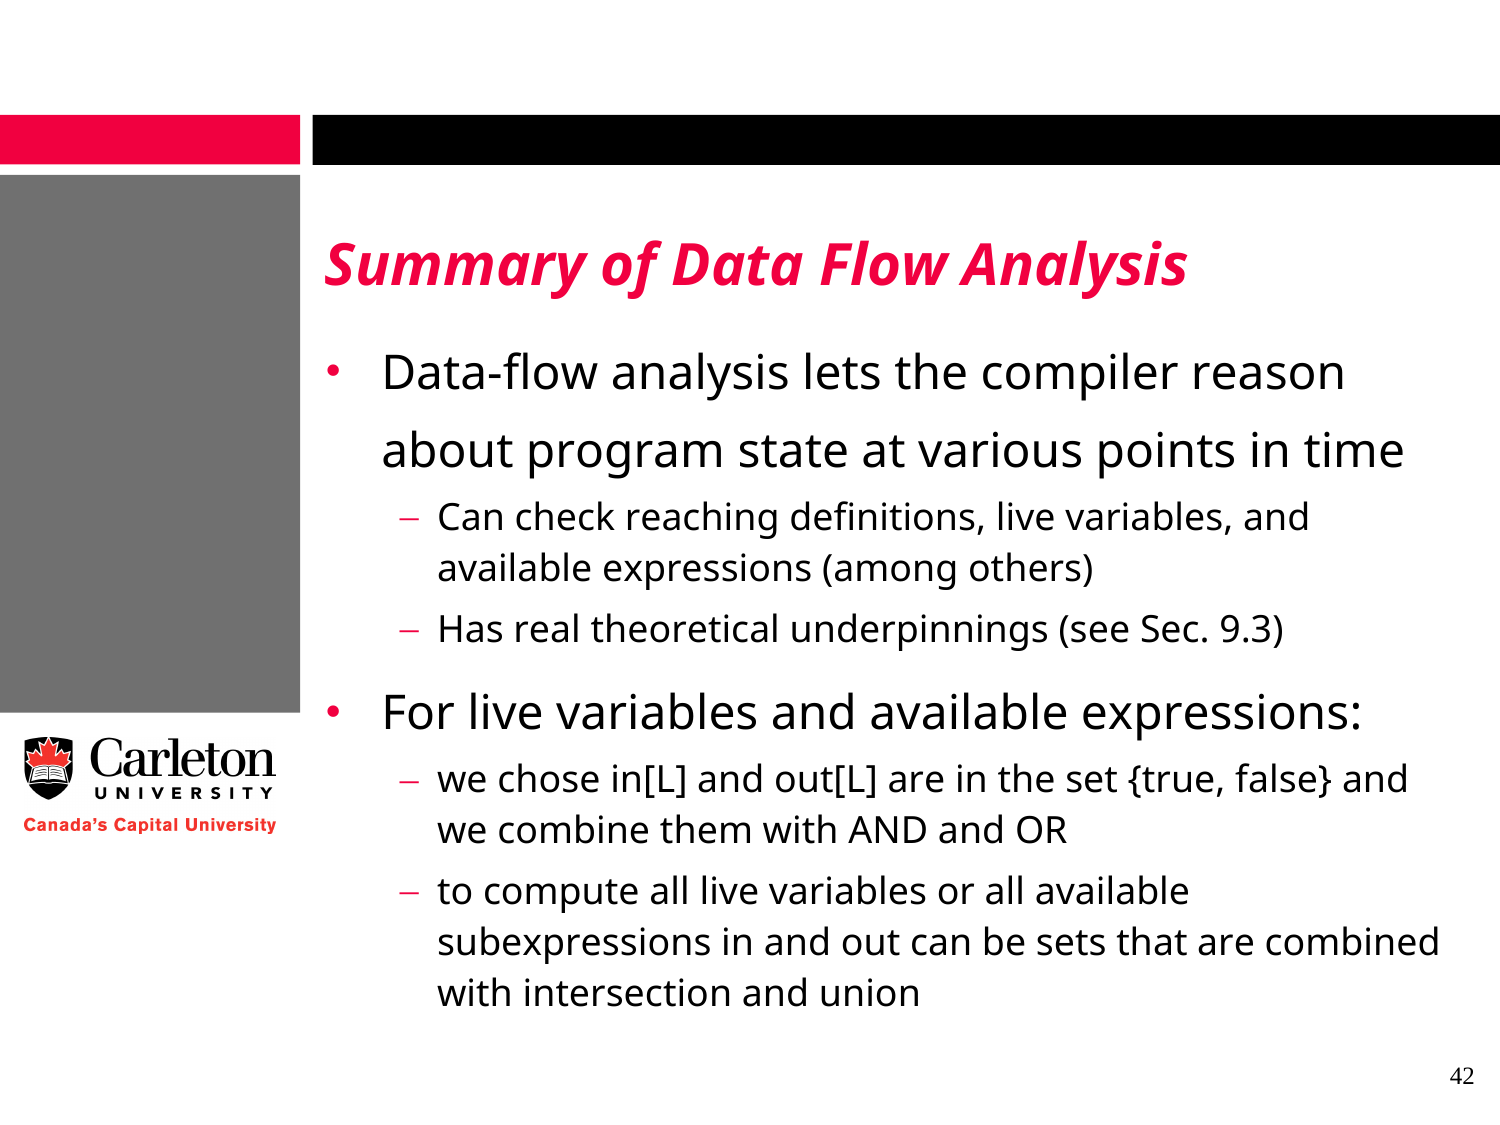

# Summary of Data Flow Analysis
Data-flow analysis lets the compiler reason about program state at various points in time
Can check reaching definitions, live variables, and available expressions (among others)
Has real theoretical underpinnings (see Sec. 9.3)
For live variables and available expressions:
we chose in[L] and out[L] are in the set {true, false} and we combine them with AND and OR
to compute all live variables or all available subexpressions in and out can be sets that are combined with intersection and union
42